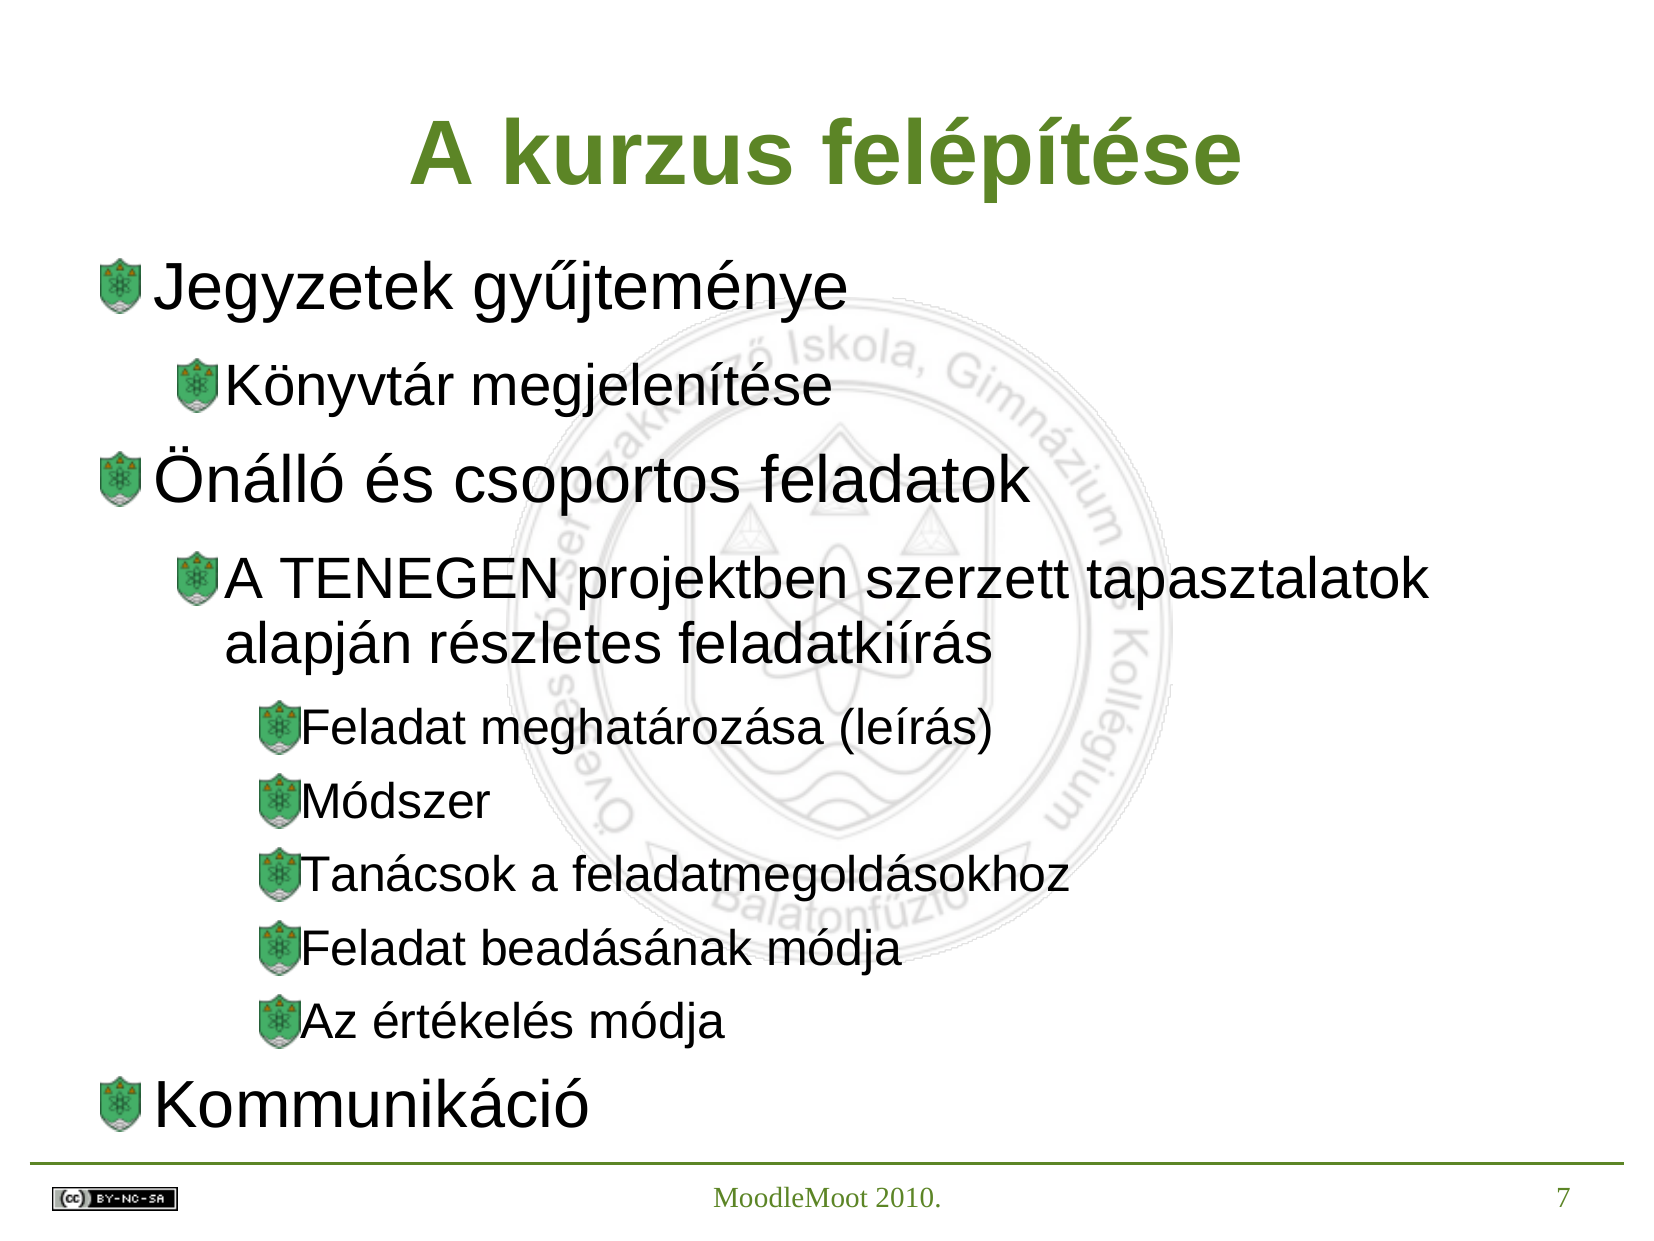

# A kurzus felépítése
Jegyzetek gyűjteménye
Könyvtár megjelenítése
Önálló és csoportos feladatok
A TENEGEN projektben szerzett tapasztalatok alapján részletes feladatkiírás
Feladat meghatározása (leírás)
Módszer
Tanácsok a feladatmegoldásokhoz
Feladat beadásának módja
Az értékelés módja
Kommunikáció
MoodleMoot 2010.
7